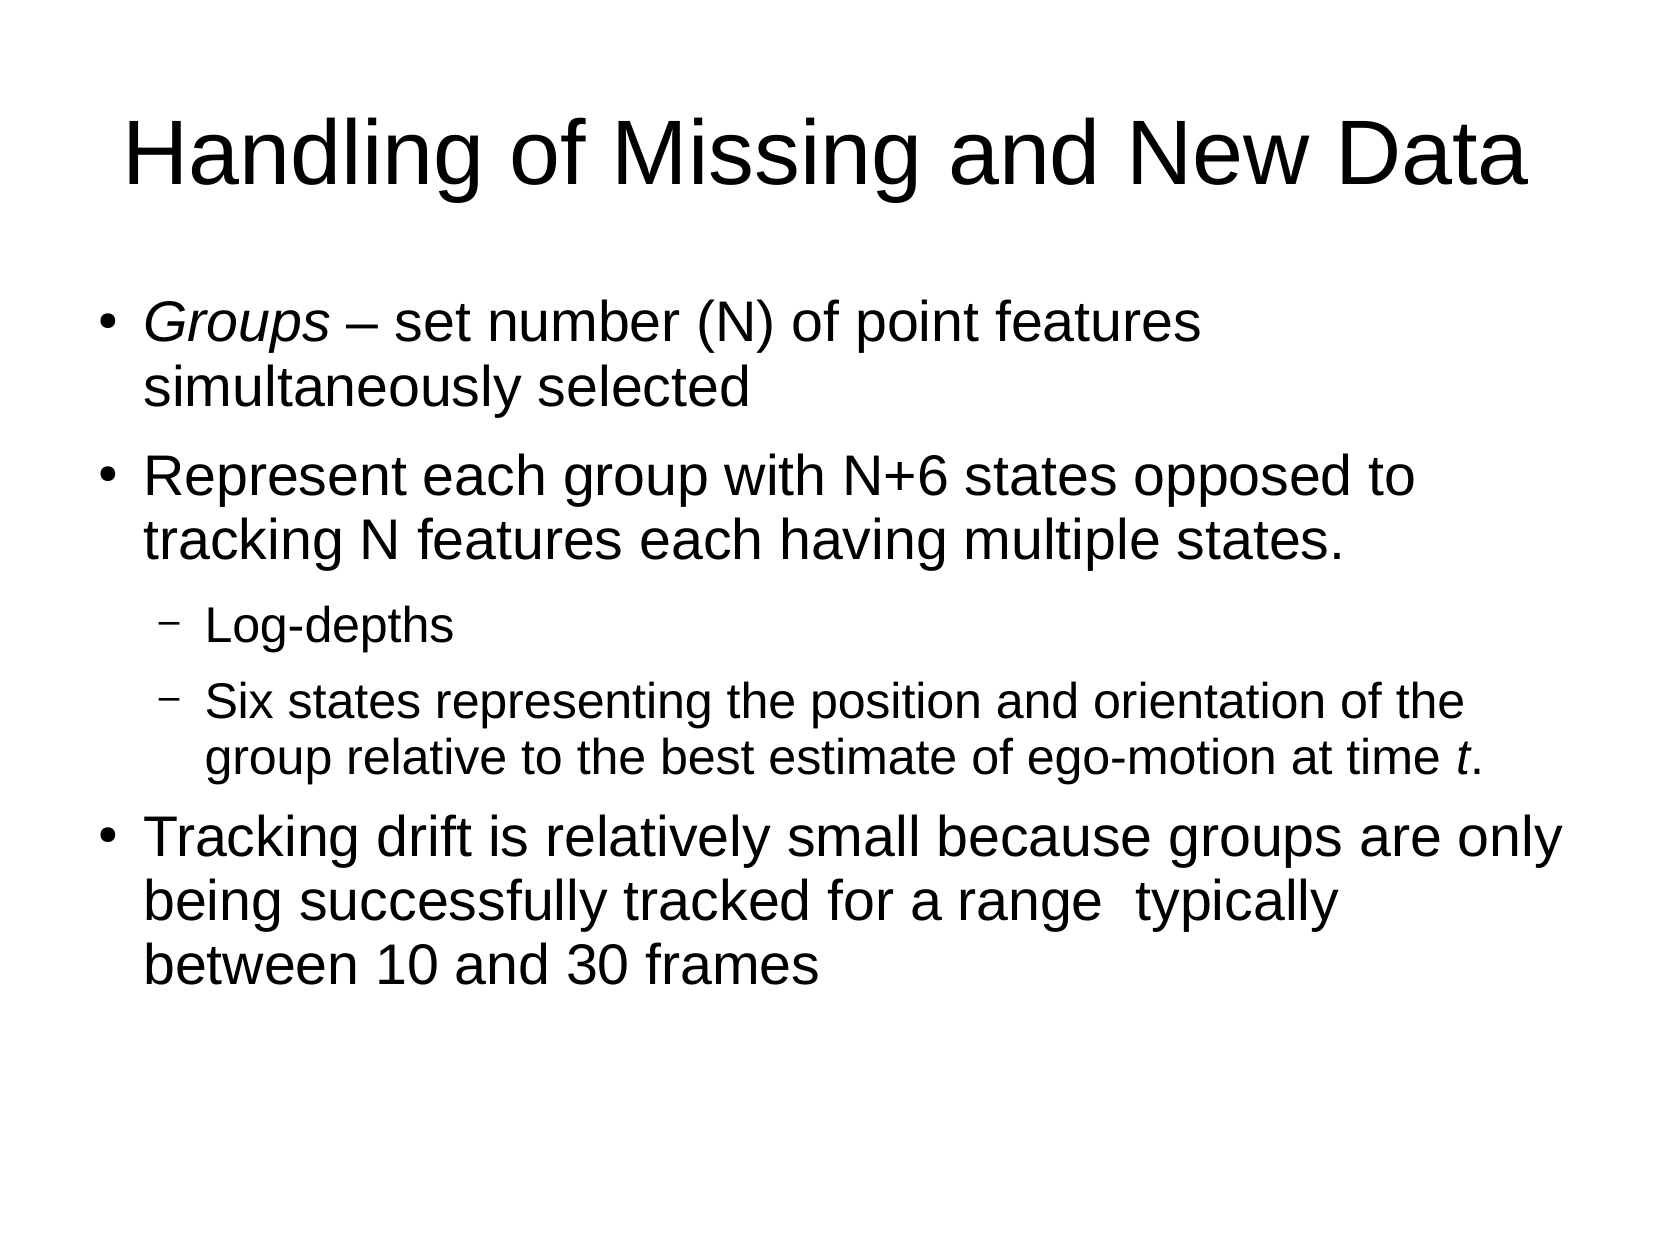

# Handling of Missing and New Data
Groups – set number (N) of point features simultaneously selected
Represent each group with N+6 states opposed to tracking N features each having multiple states.
Log-depths
Six states representing the position and orientation of the group relative to the best estimate of ego-motion at time t.
Tracking drift is relatively small because groups are only being successfully tracked for a range typically between 10 and 30 frames